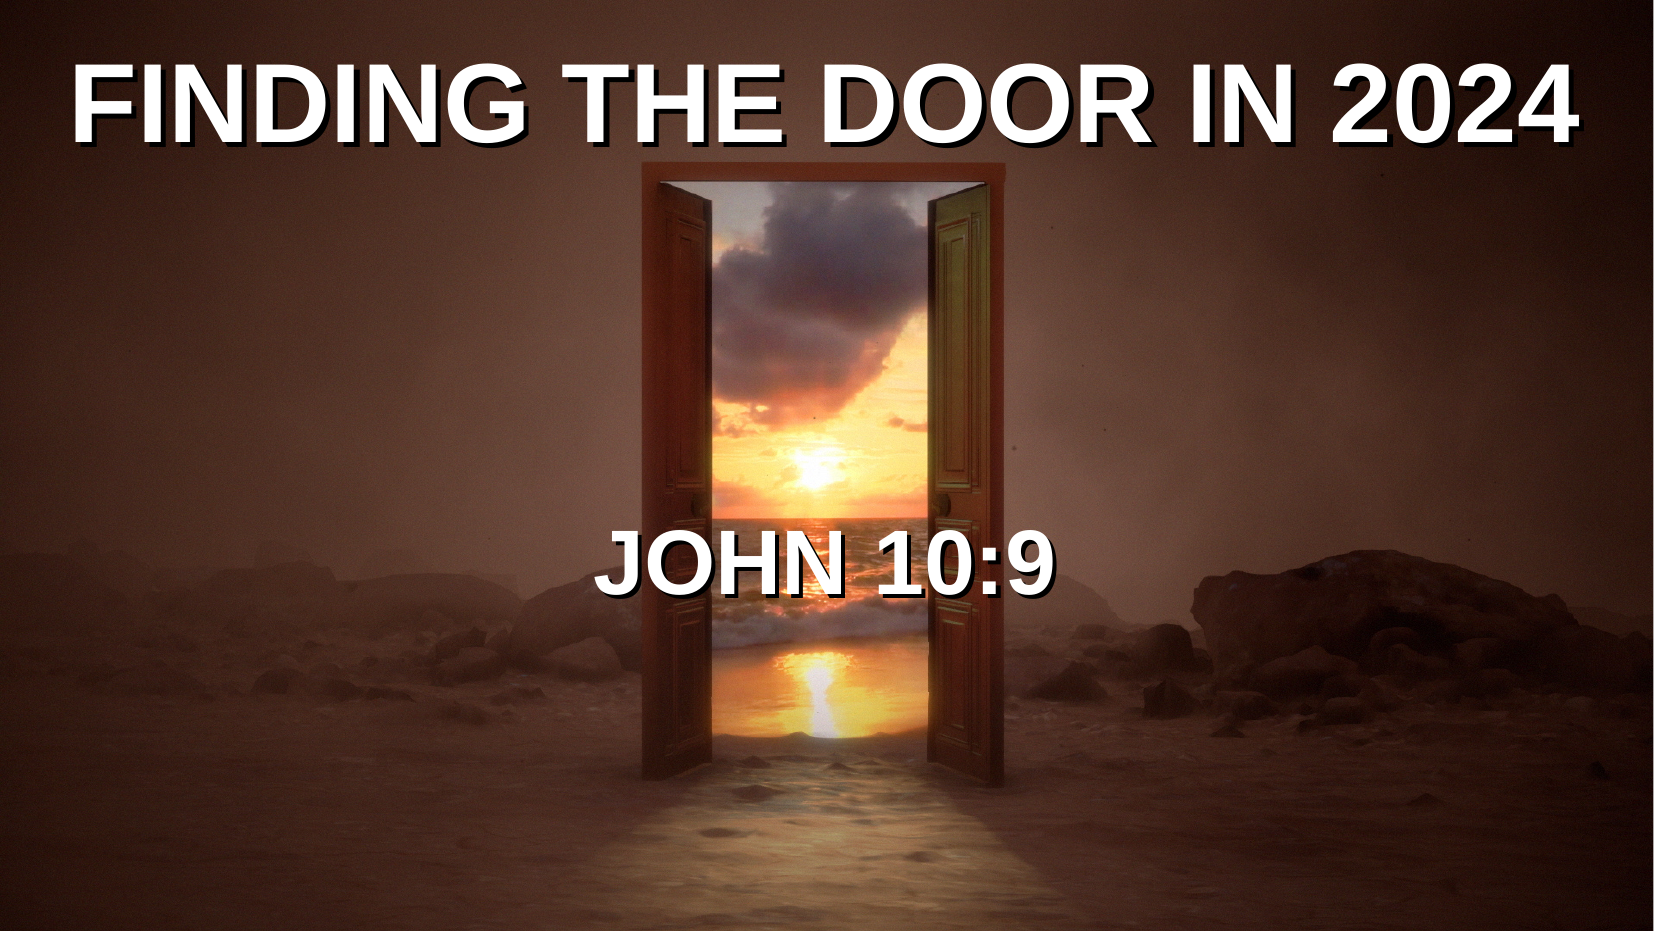

# FINDING THE DOOR IN 2024
JOHN 10:9